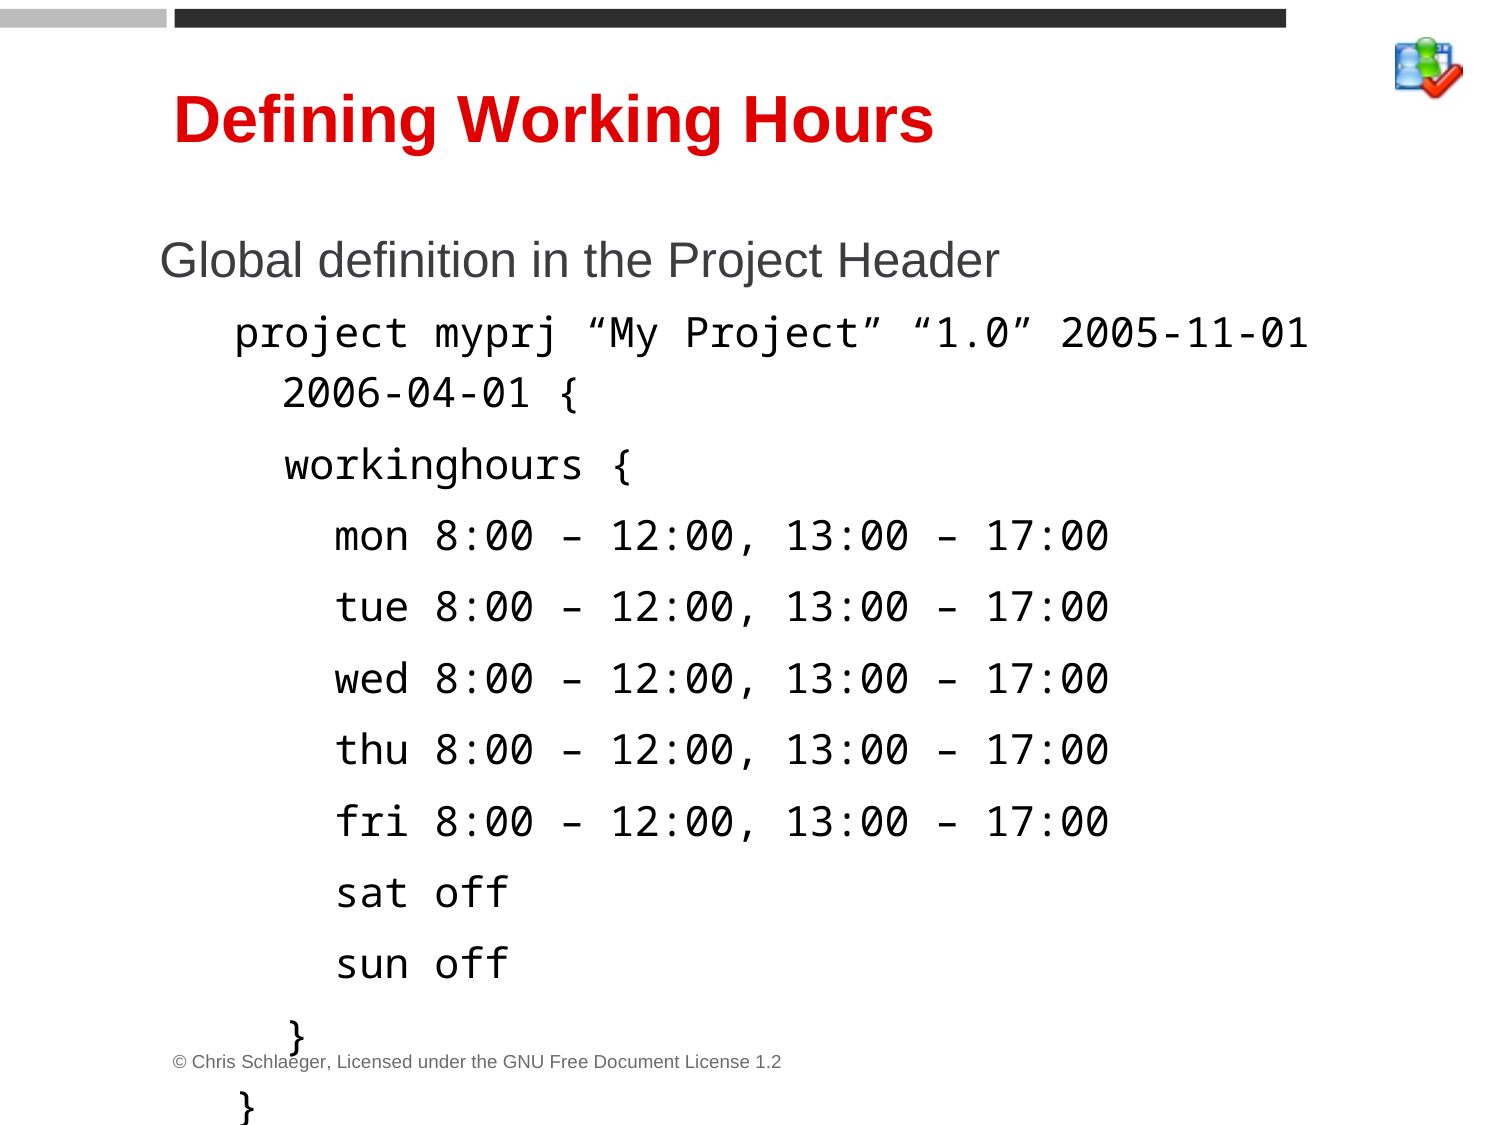

# Defining Working Hours
Global definition in the Project Header
project myprj “My Project” “1.0” 2005-11-01 2006-04-01 {
 workinghours {
 mon 8:00 – 12:00, 13:00 – 17:00
 tue 8:00 – 12:00, 13:00 – 17:00
 wed 8:00 – 12:00, 13:00 – 17:00
 thu 8:00 – 12:00, 13:00 – 17:00
 fri 8:00 – 12:00, 13:00 – 17:00
 sat off
 sun off
 }
}